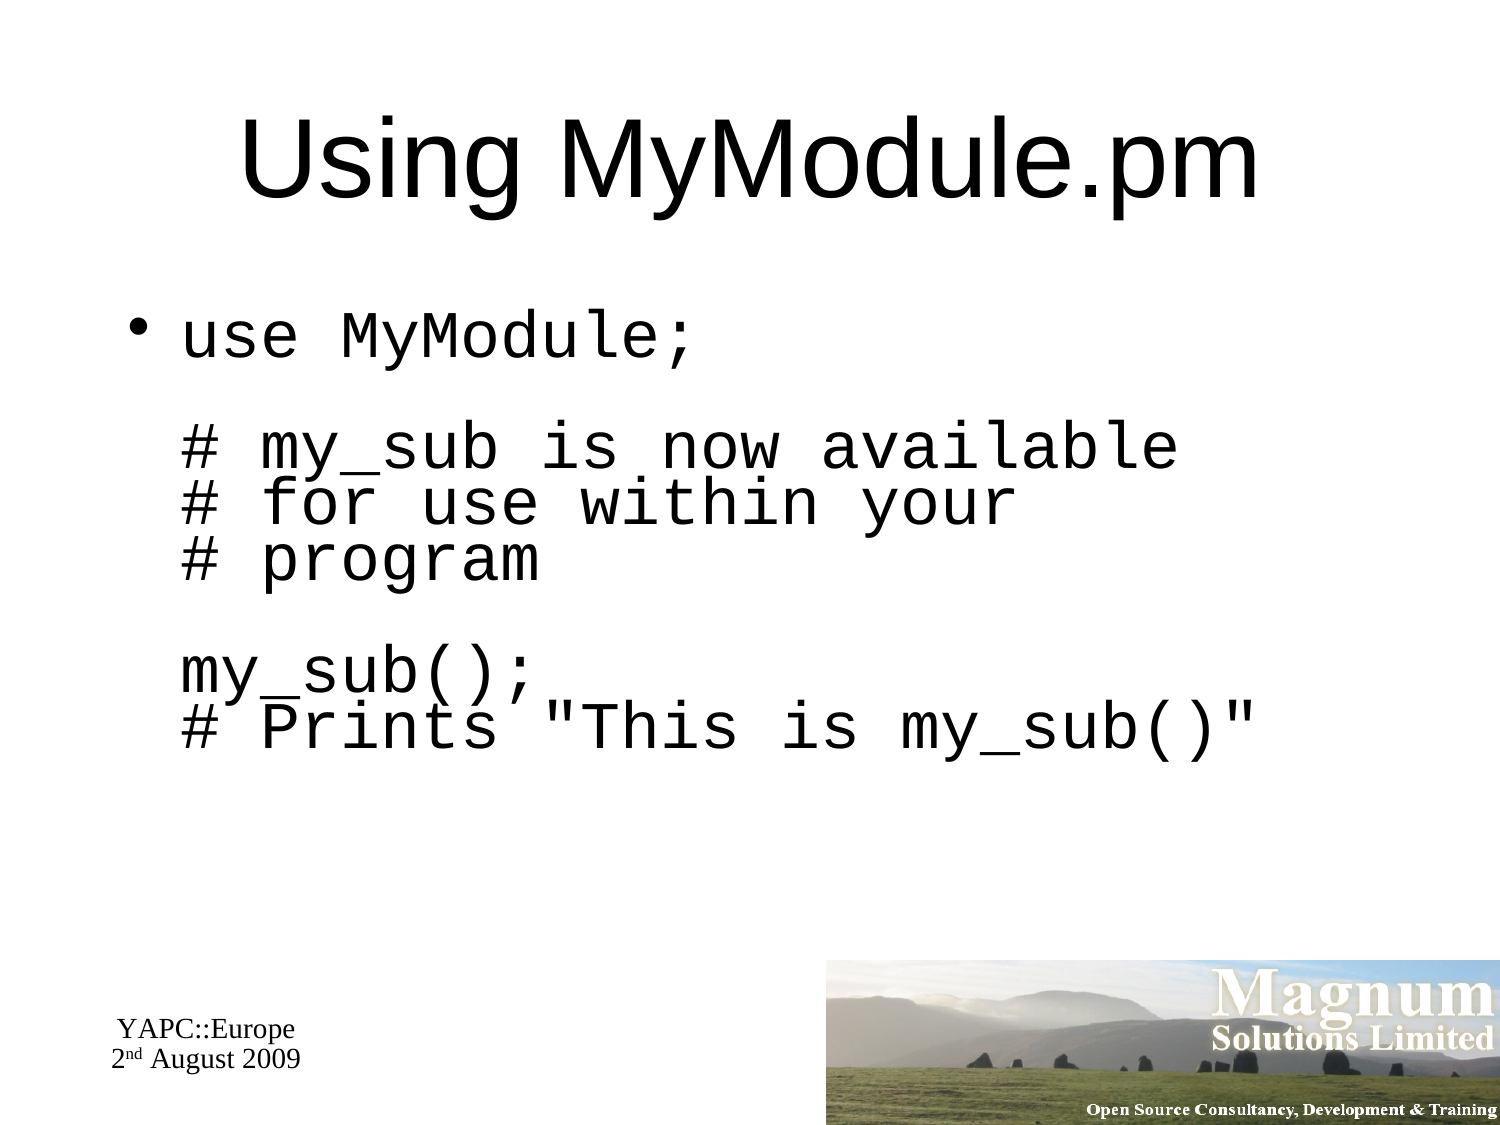

# Using MyModule.pm
use MyModule;
# my_sub is now available
# for use within your
# program
my_sub();
# Prints "This is my_sub()"
59